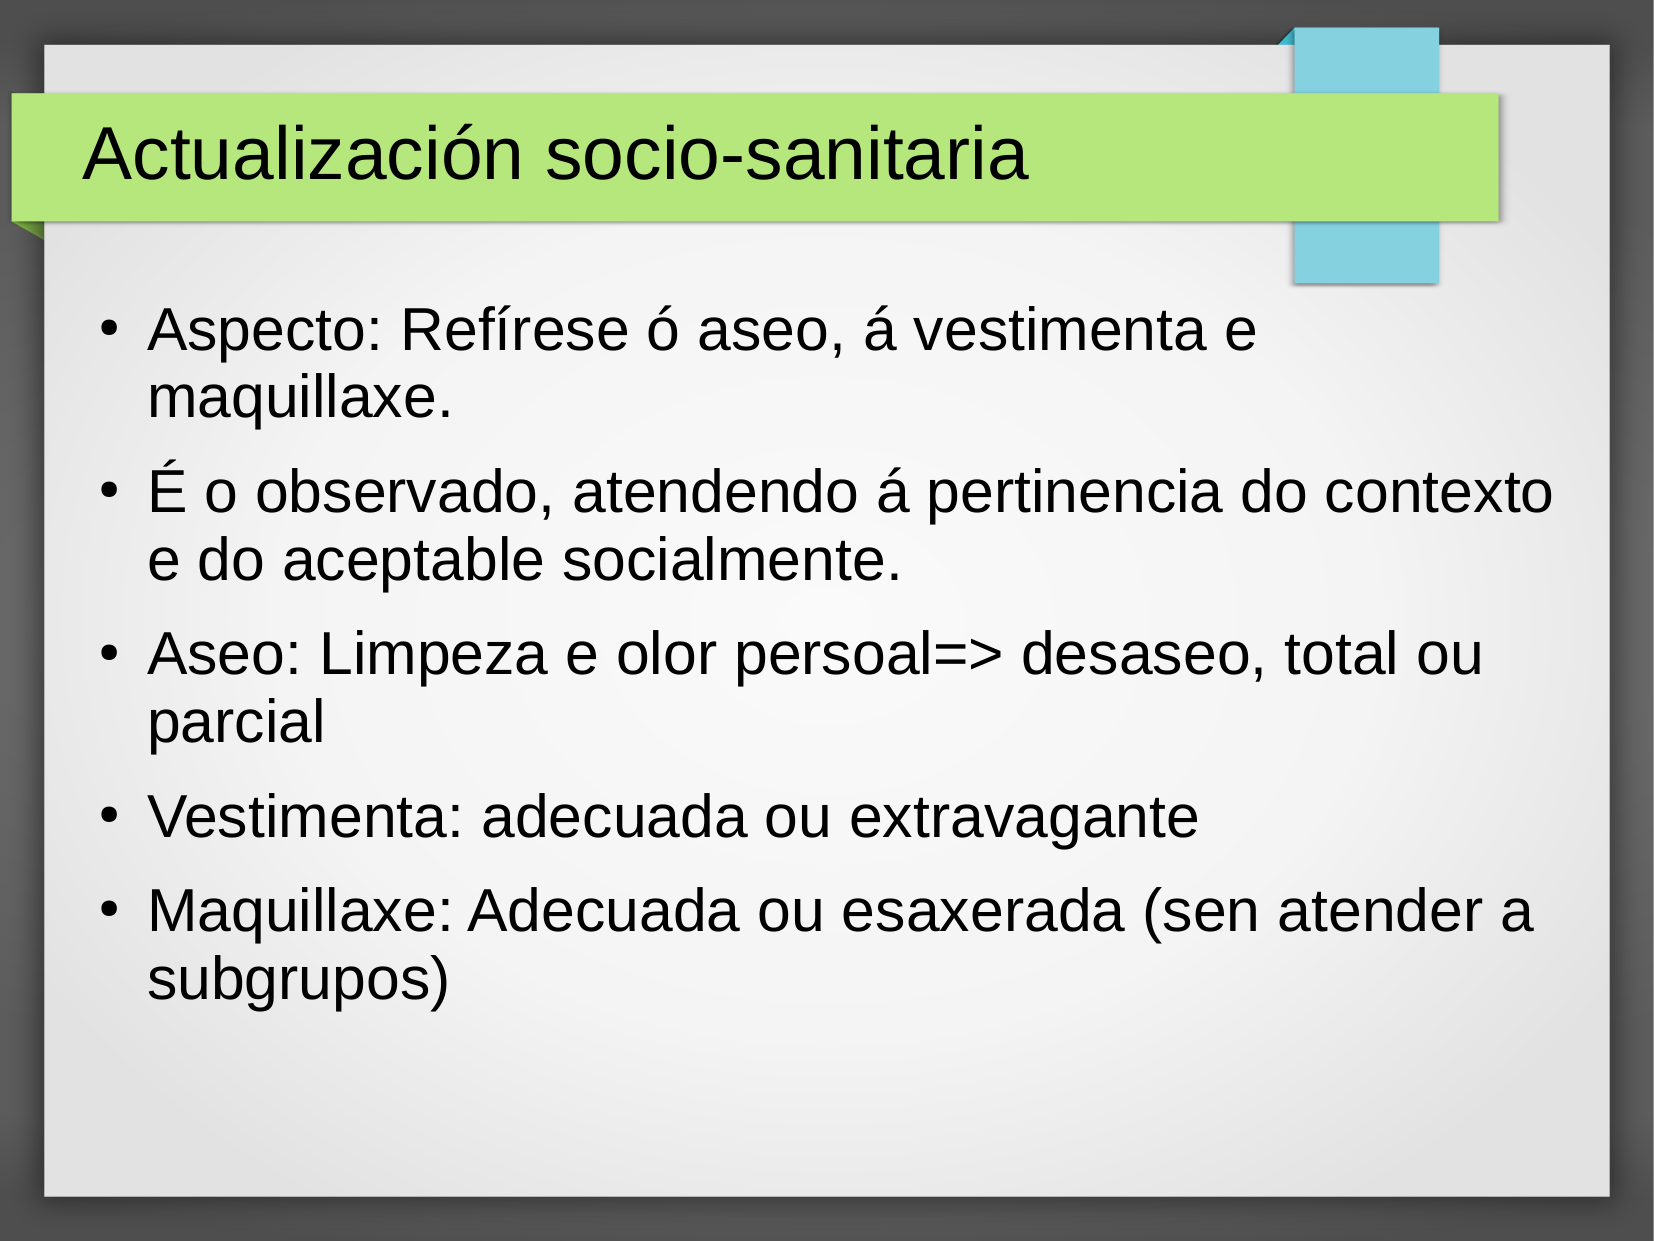

# Actualización socio-sanitaria
Aspecto: Refírese ó aseo, á vestimenta e maquillaxe.
É o observado, atendendo á pertinencia do contexto e do aceptable socialmente.
Aseo: Limpeza e olor persoal=> desaseo, total ou parcial
Vestimenta: adecuada ou extravagante
Maquillaxe: Adecuada ou esaxerada (sen atender a subgrupos)